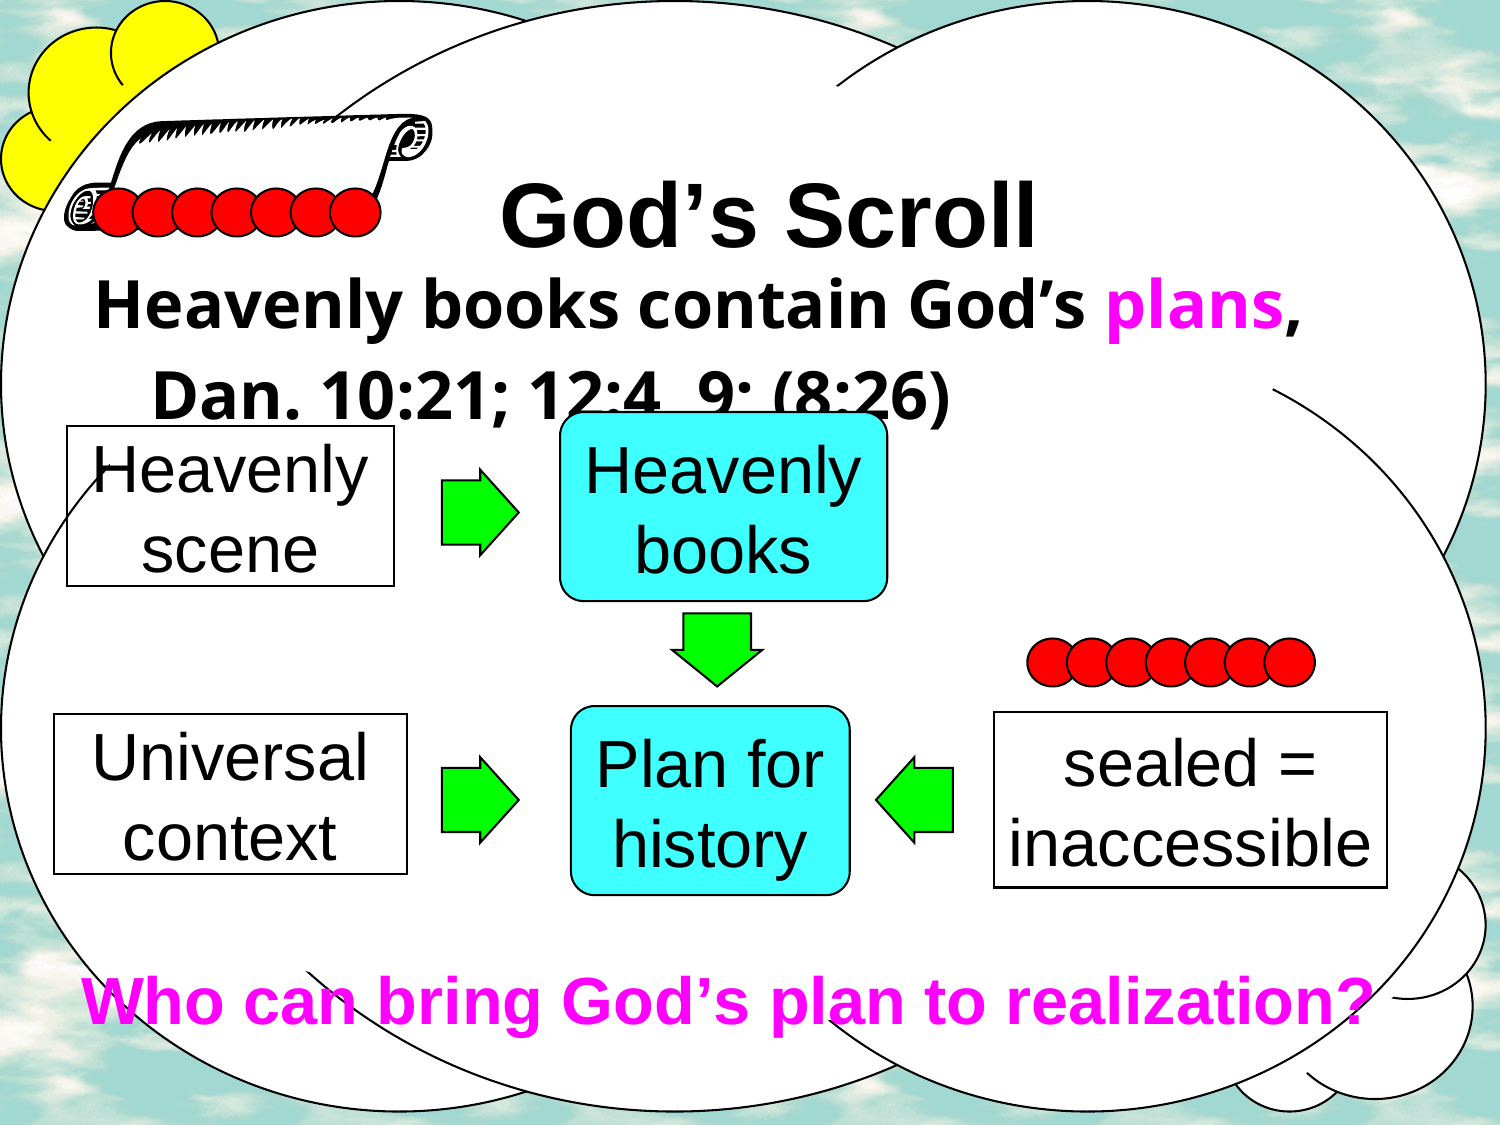

# God’s Scroll
Heavenly books contain God’s plans, Dan. 10:21; 12:4, 9; (8:26)
Heavenly
books
Heavenly
scene
Plan for
history
sealed =
inaccessible
Universal
context
Who can bring God’s plan to realization?